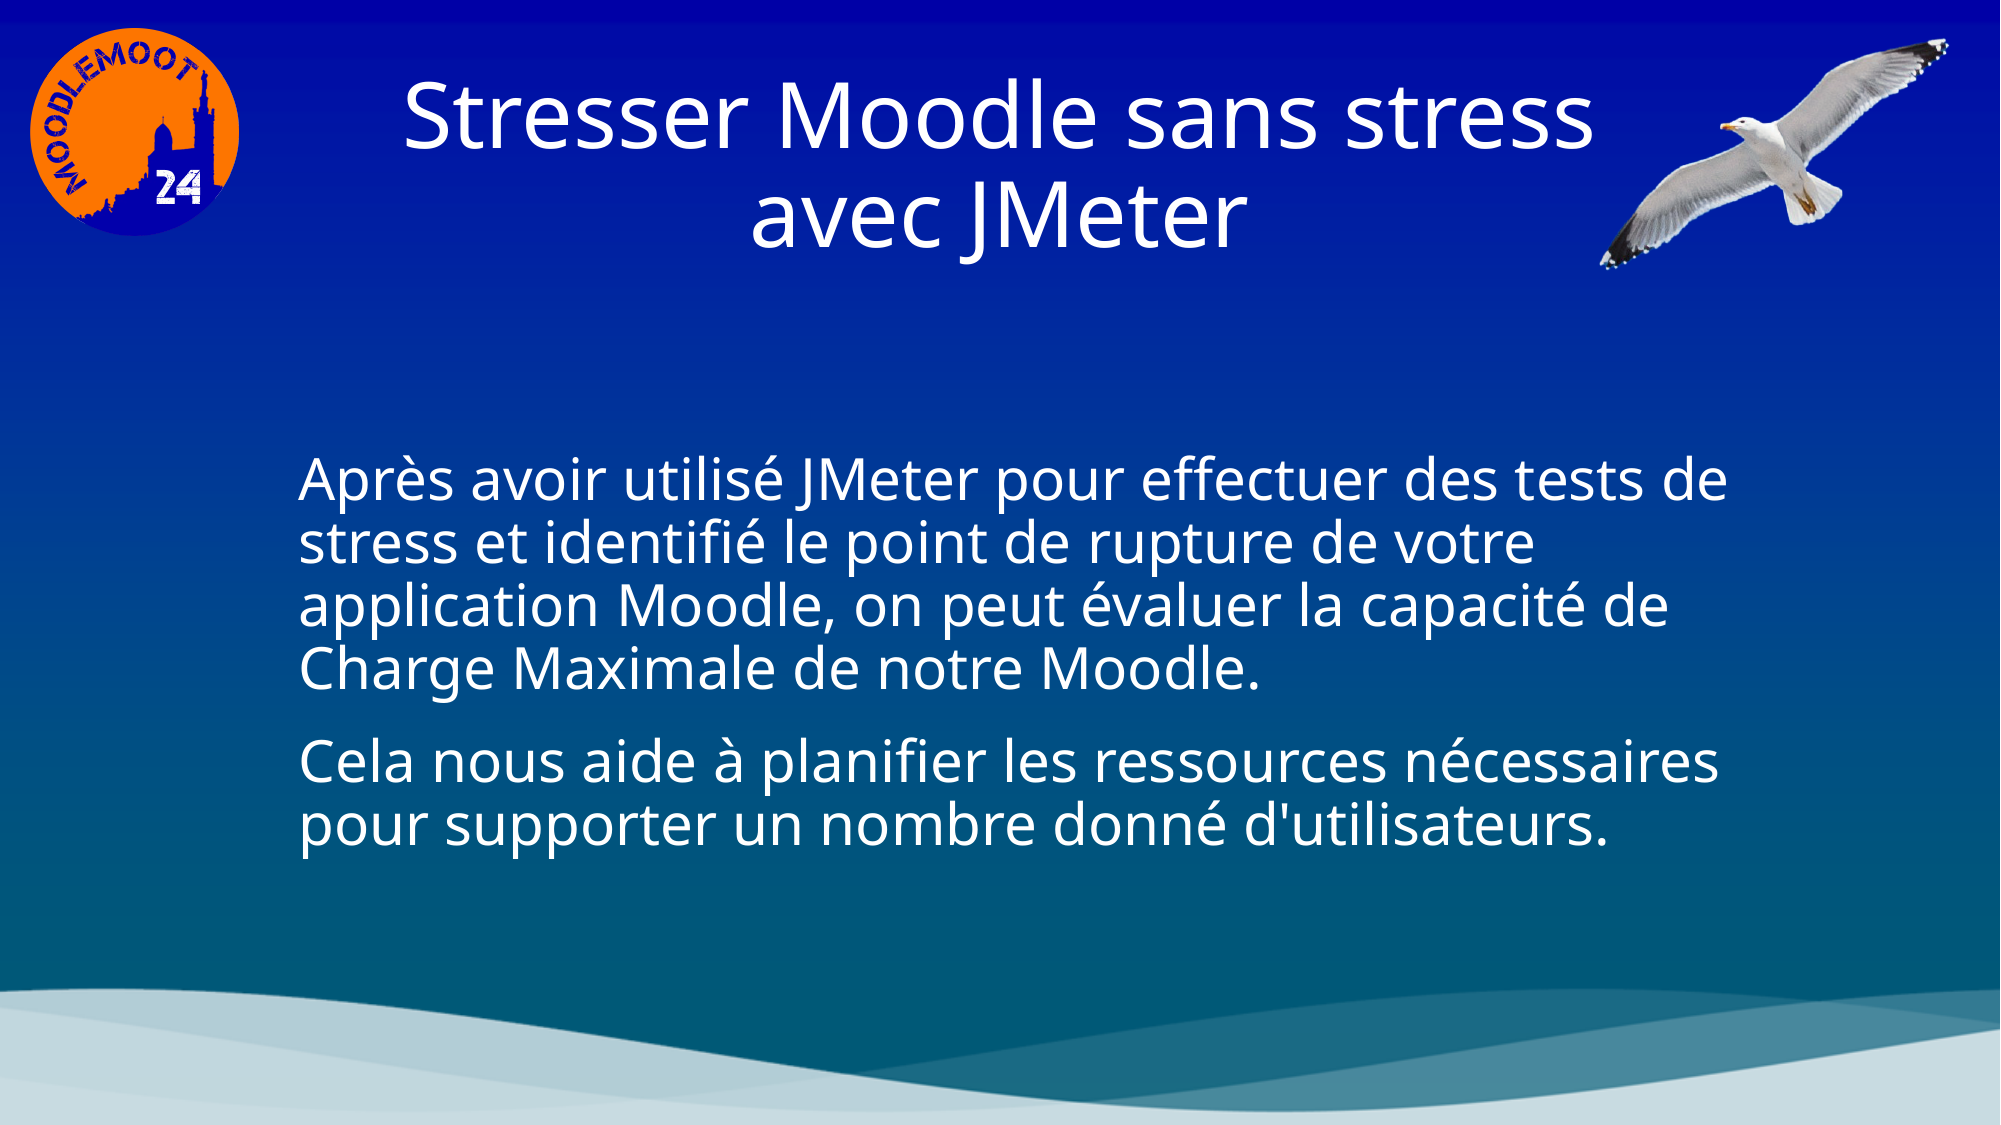

# Stresser Moodle sans stress avec JMeter
Après avoir utilisé JMeter pour effectuer des tests de stress et identifié le point de rupture de votre application Moodle, on peut évaluer la capacité de Charge Maximale de notre Moodle.
Cela nous aide à planifier les ressources nécessaires pour supporter un nombre donné d'utilisateurs.